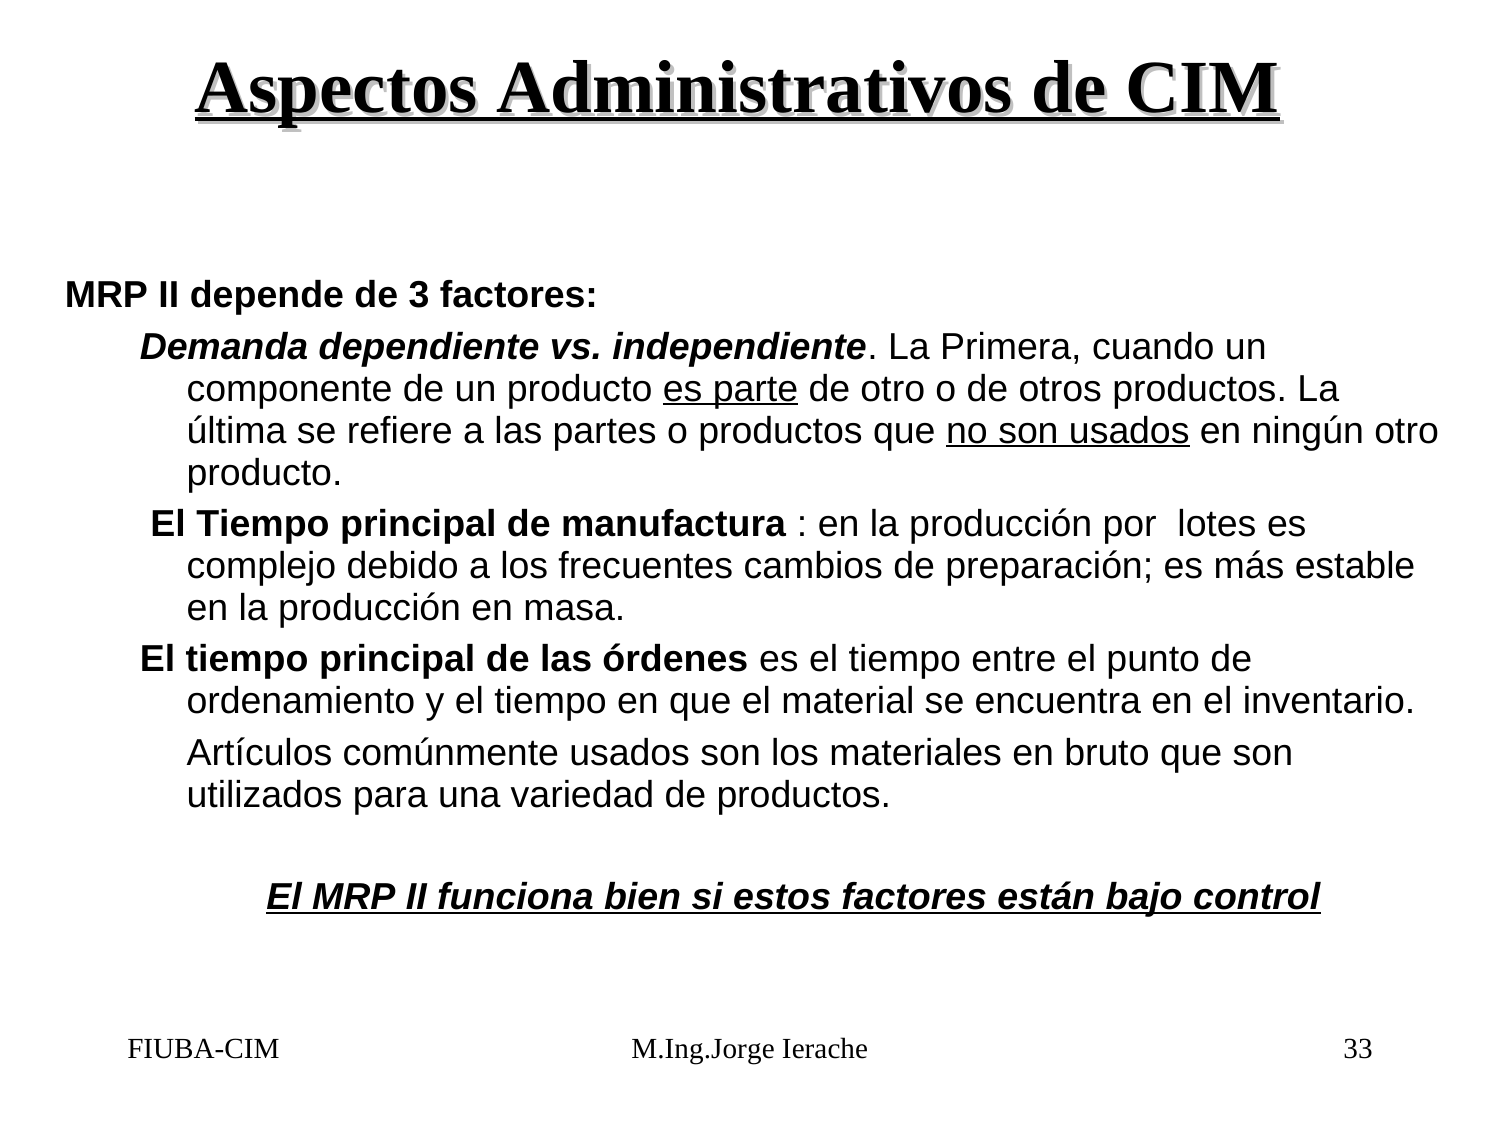

Aspectos Administrativos de CIM
# MRP II depende de 3 factores:
Demanda dependiente vs. independiente. La Primera, cuando un componente de un producto es parte de otro o de otros productos. La última se refiere a las partes o productos que no son usados en ningún otro producto.
 El Tiempo principal de manufactura : en la producción por lotes es complejo debido a los frecuentes cambios de preparación; es más estable en la producción en masa.
El tiempo principal de las órdenes es el tiempo entre el punto de ordenamiento y el tiempo en que el material se encuentra en el inventario.
	Artículos comúnmente usados son los materiales en bruto que son utilizados para una variedad de productos.
El MRP II funciona bien si estos factores están bajo control
FIUBA-CIM
M.Ing.Jorge Ierache
33